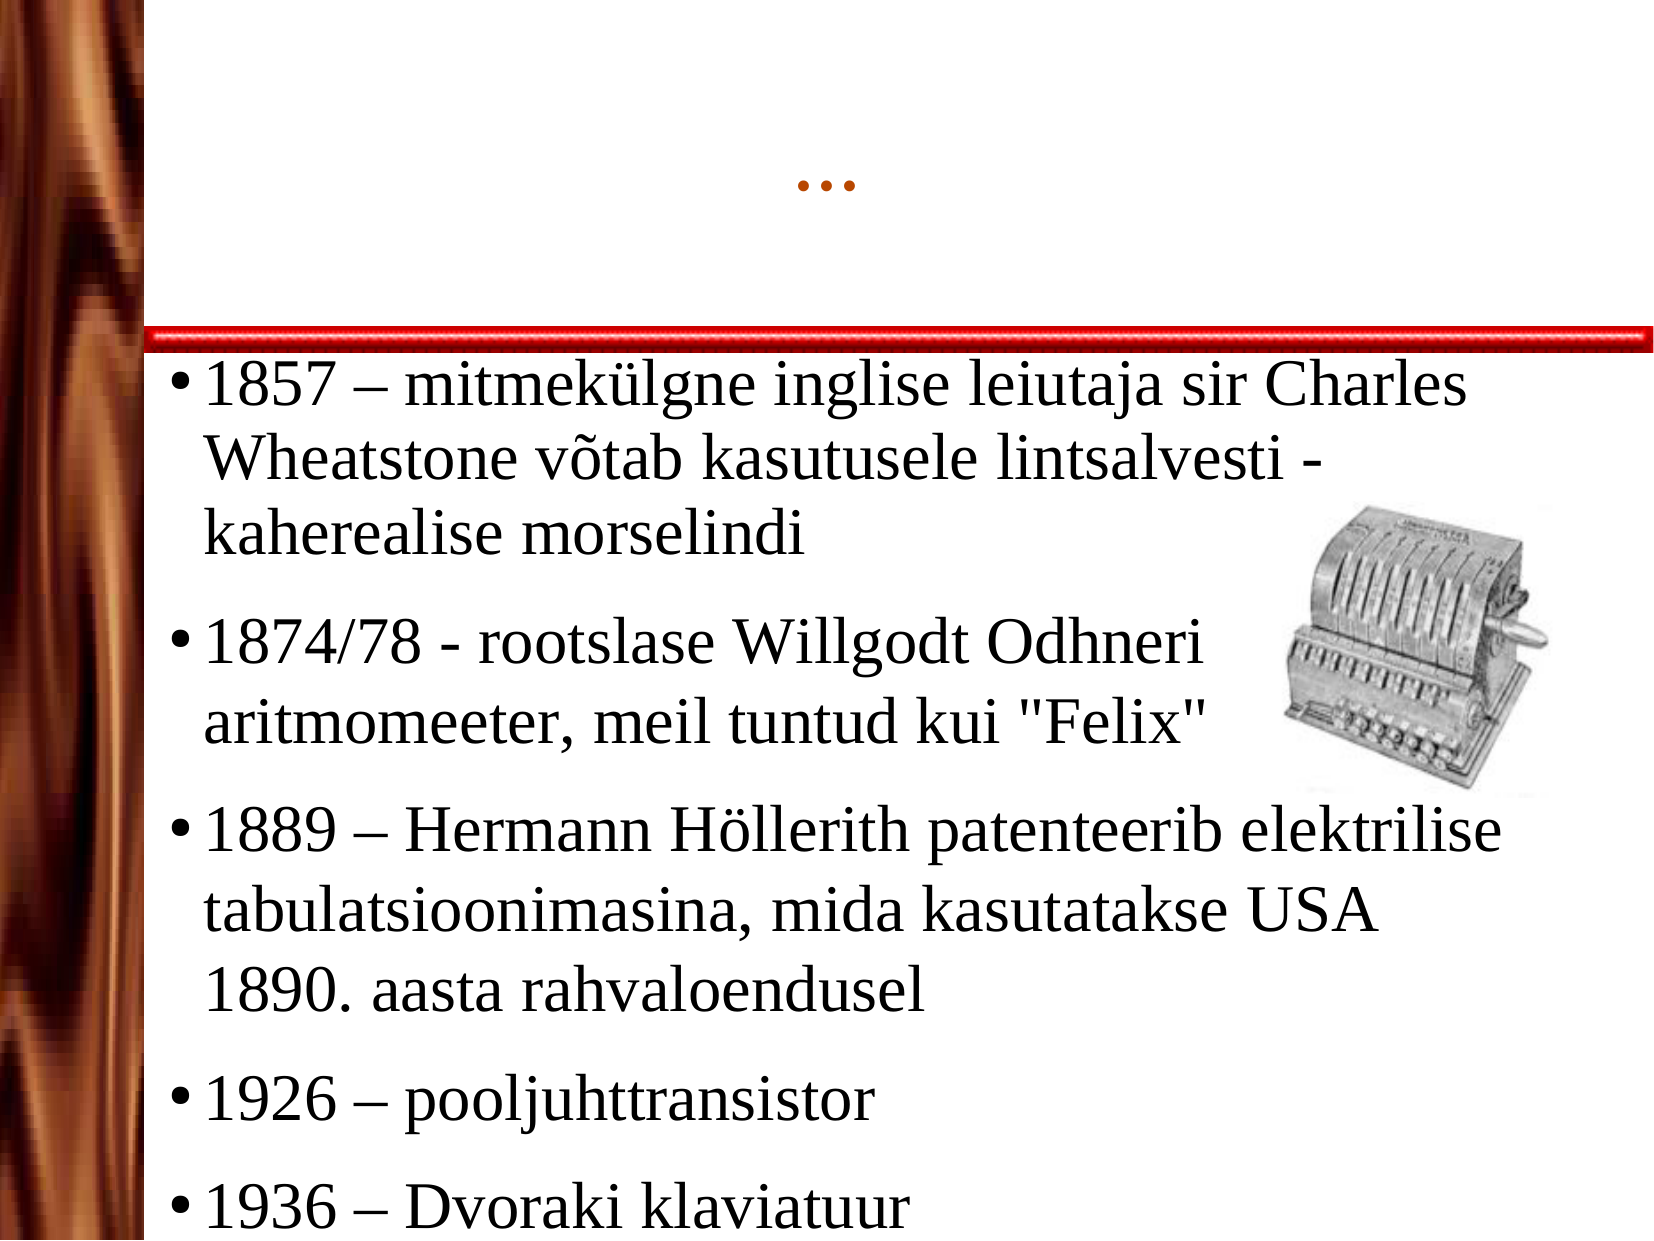

# ...
1857 – mitmekülgne inglise leiutaja sir Charles Wheatstone võtab kasutusele lintsalvesti - kaherealise morselindi
1874/78 - rootslase Willgodt Odhneri aritmomeeter, meil tuntud kui "Felix"
1889 – Hermann Höllerith patenteerib elektrilise tabulatsioonimasina, mida kasutatakse USA 1890. aasta rahvaloendusel
1926 – pooljuhttransistor
1936 – Dvoraki klaviatuur